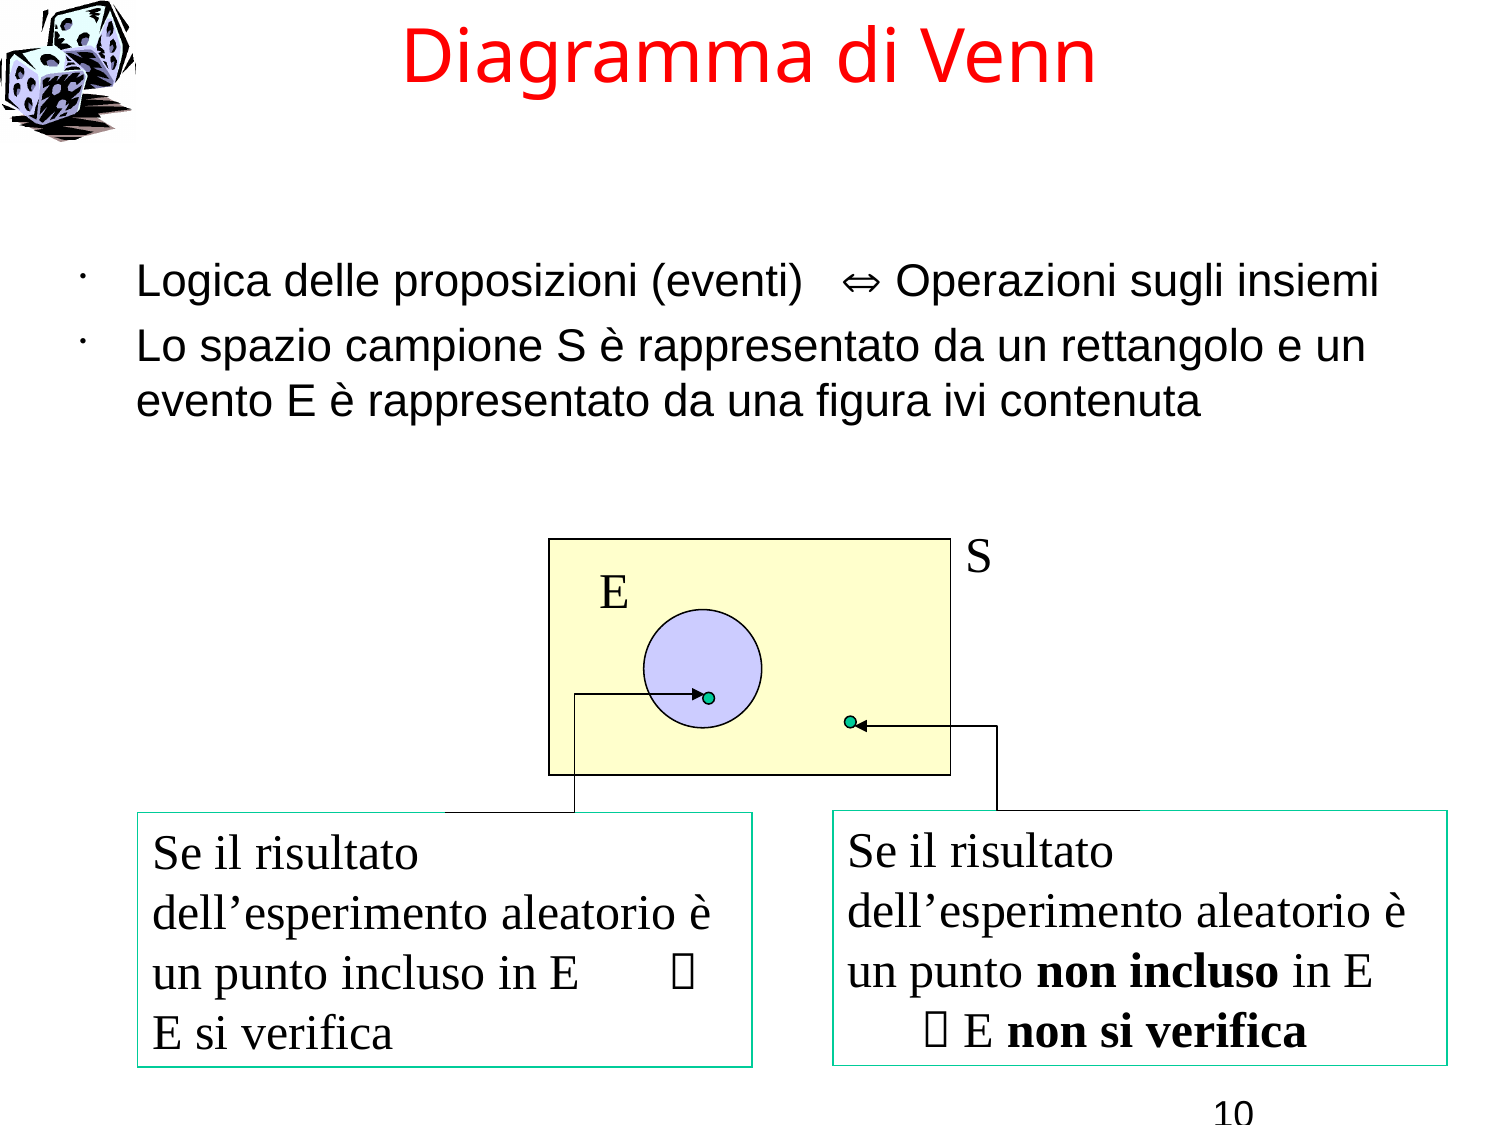

# Diagramma di Venn
Logica delle proposizioni (eventi)  Operazioni sugli insiemi
Lo spazio campione S è rappresentato da un rettangolo e un evento E è rappresentato da una figura ivi contenuta
S
E
Se il risultato dell’esperimento aleatorio è un punto non incluso in E 	 E non si verifica
Se il risultato dell’esperimento aleatorio è un punto incluso in E 		 E si verifica